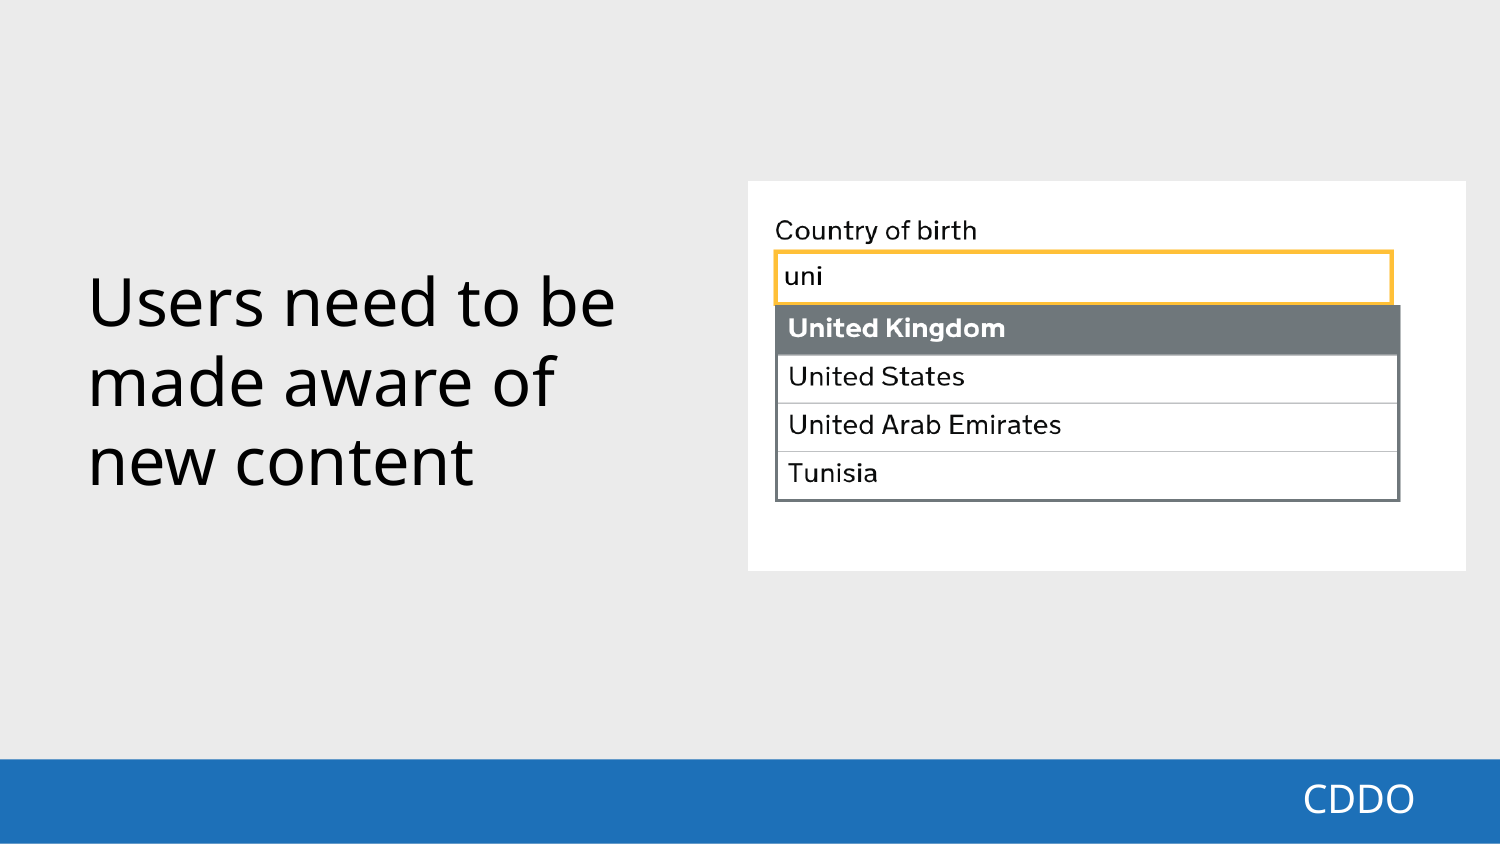

# Users need to be made aware of new content